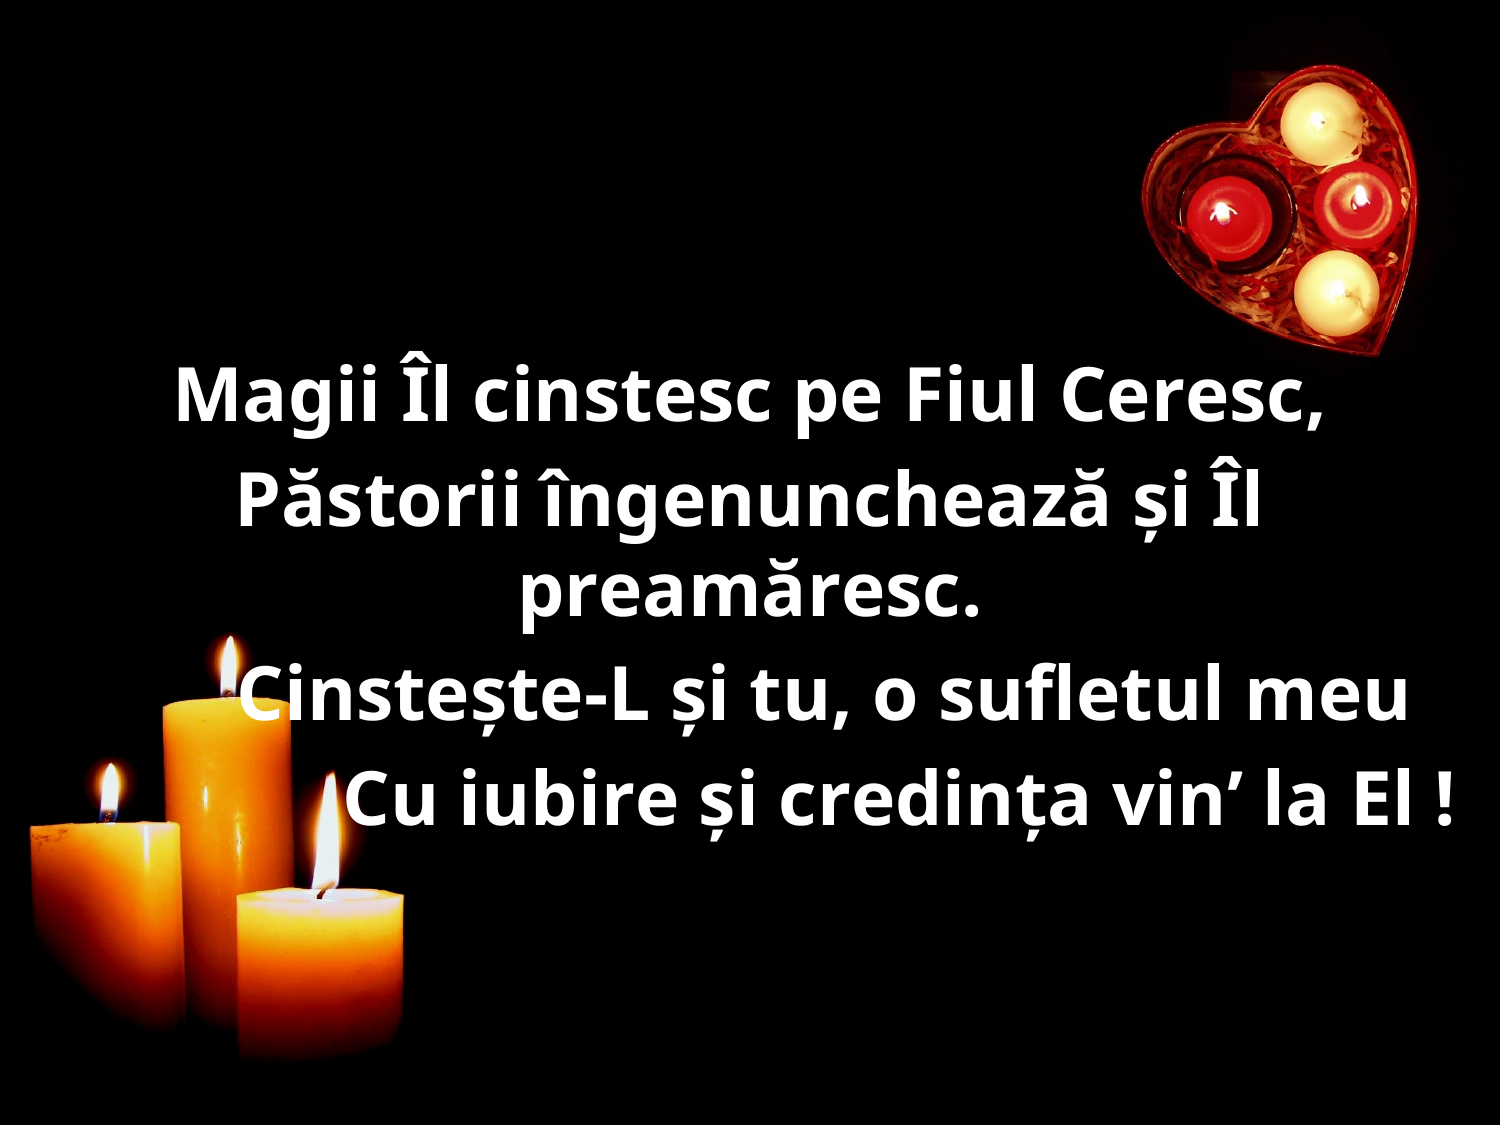

# Magii Îl cinstesc pe Fiul Ceresc,
Păstorii îngenunchează şi Îl preamăresc.
	Cinsteşte-L şi tu, o sufletul meu
		Cu iubire şi credinţa vin’ la El !